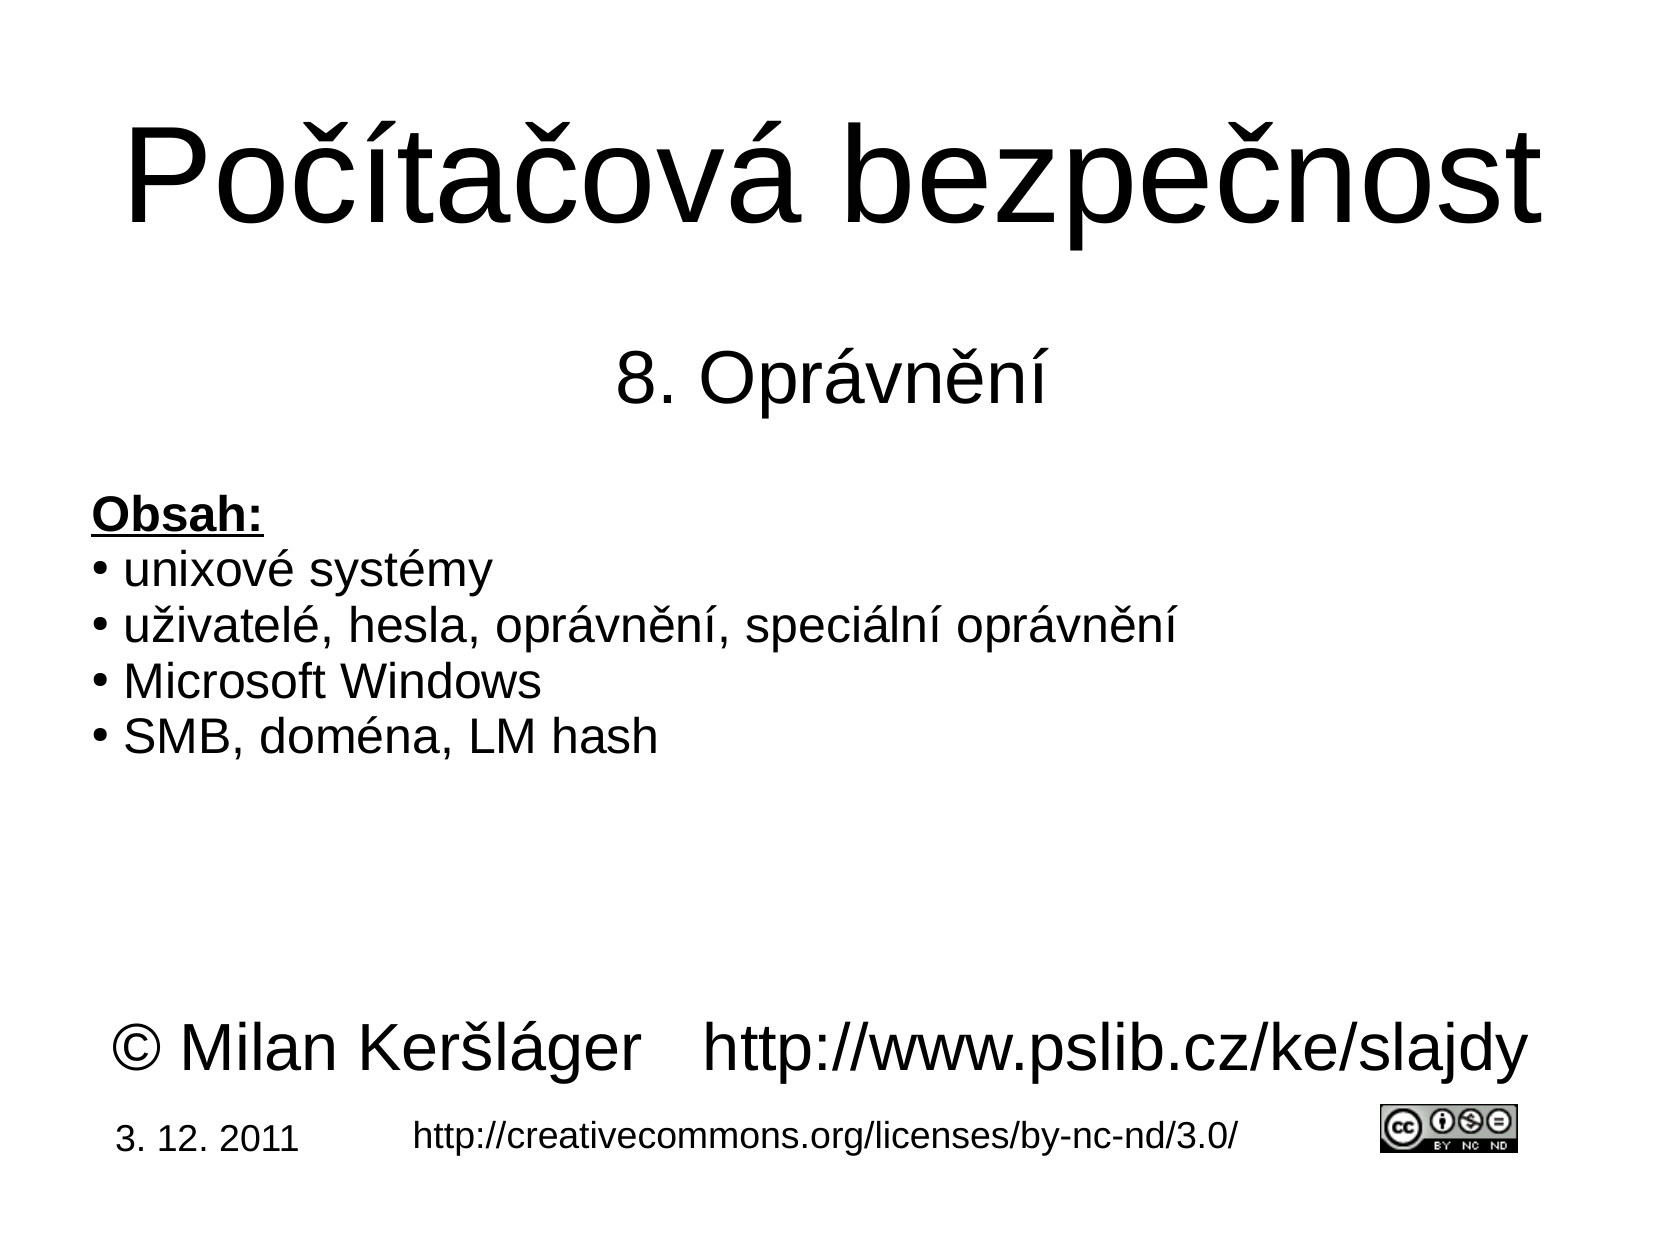

# Počítačová bezpečnost 8. Oprávnění
Obsah:
 unixové systémy
 uživatelé, hesla, oprávnění, speciální oprávnění
 Microsoft Windows
 SMB, doména, LM hash
© Milan Keršláger	http://www.pslib.cz/ke/slajdy
http://creativecommons.org/licenses/by-nc-nd/3.0/
3. 12. 2011